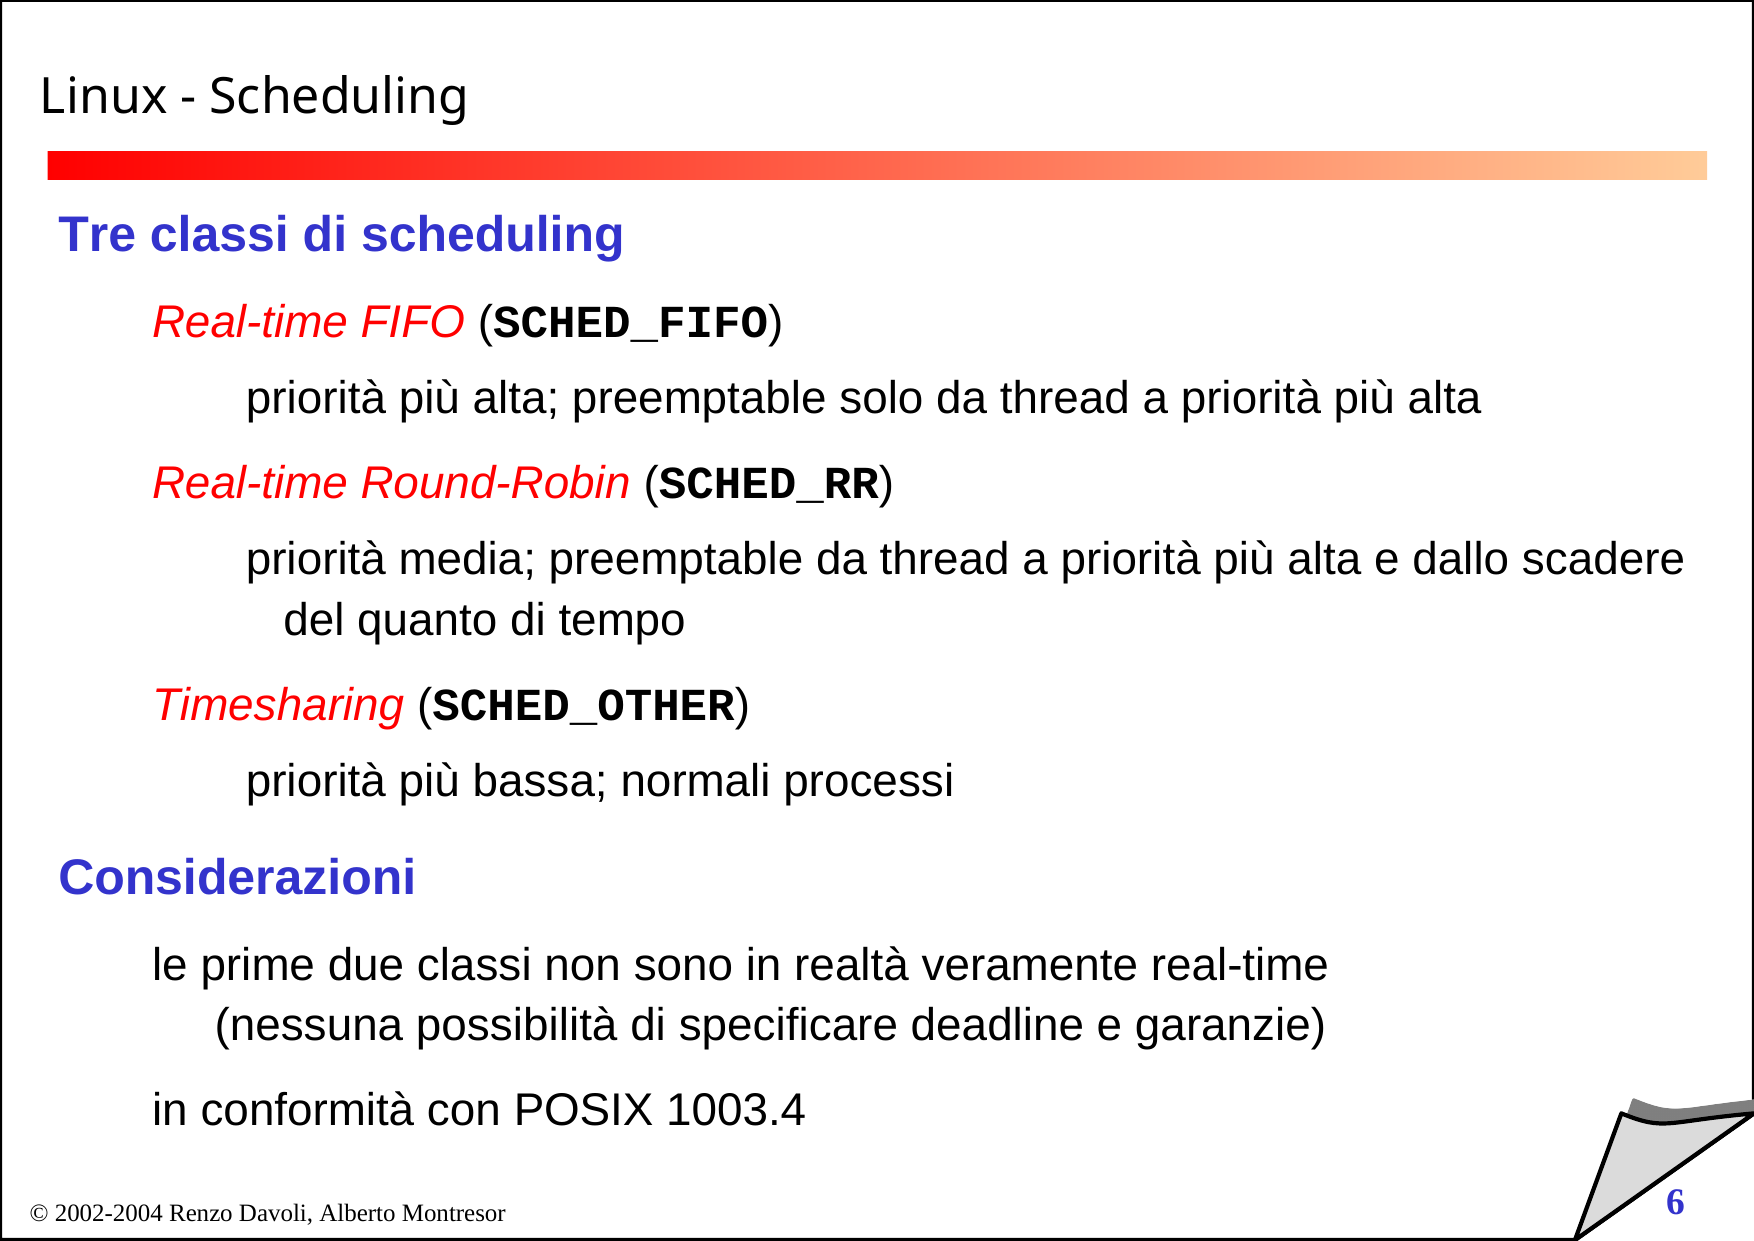

# Linux - Scheduling
Tre classi di scheduling
Real-time FIFO (SCHED_FIFO)
priorità più alta; preemptable solo da thread a priorità più alta
Real-time Round-Robin (SCHED_RR)
priorità media; preemptable da thread a priorità più alta e dallo scadere del quanto di tempo
Timesharing (SCHED_OTHER)
priorità più bassa; normali processi
Considerazioni
le prime due classi non sono in realtà veramente real-time
(nessuna possibilità di specificare deadline e garanzie)
in conformità con POSIX 1003.4